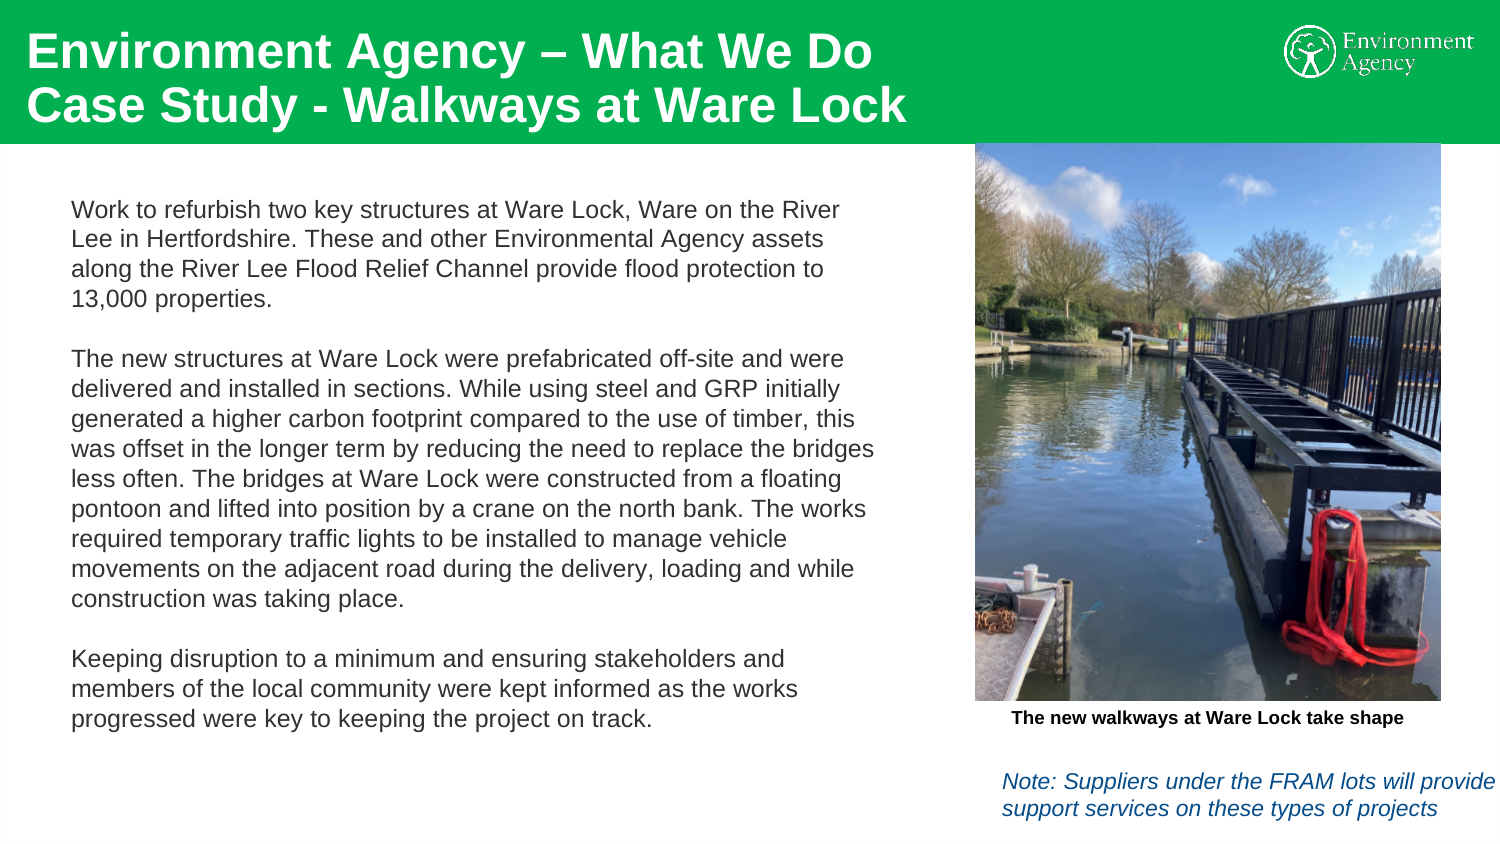

# Environment Agency – What We Do Case Study - Walkways at Ware Lock
Work to refurbish two key structures at Ware Lock, Ware on the River Lee in Hertfordshire. These and other Environmental Agency assets along the River Lee Flood Relief Channel provide flood protection to 13,000 properties.
The new structures at Ware Lock were prefabricated off-site and were delivered and installed in sections. While using steel and GRP initially generated a higher carbon footprint compared to the use of timber, this was offset in the longer term by reducing the need to replace the bridges less often. The bridges at Ware Lock were constructed from a floating pontoon and lifted into position by a crane on the north bank. The works required temporary traffic lights to be installed to manage vehicle movements on the adjacent road during the delivery, loading and while construction was taking place.
Keeping disruption to a minimum and ensuring stakeholders and members of the local community were kept informed as the works progressed were key to keeping the project on track.
The new walkways at Ware Lock take shape
Note: Suppliers under the FRAM lots will provide support services on these types of projects